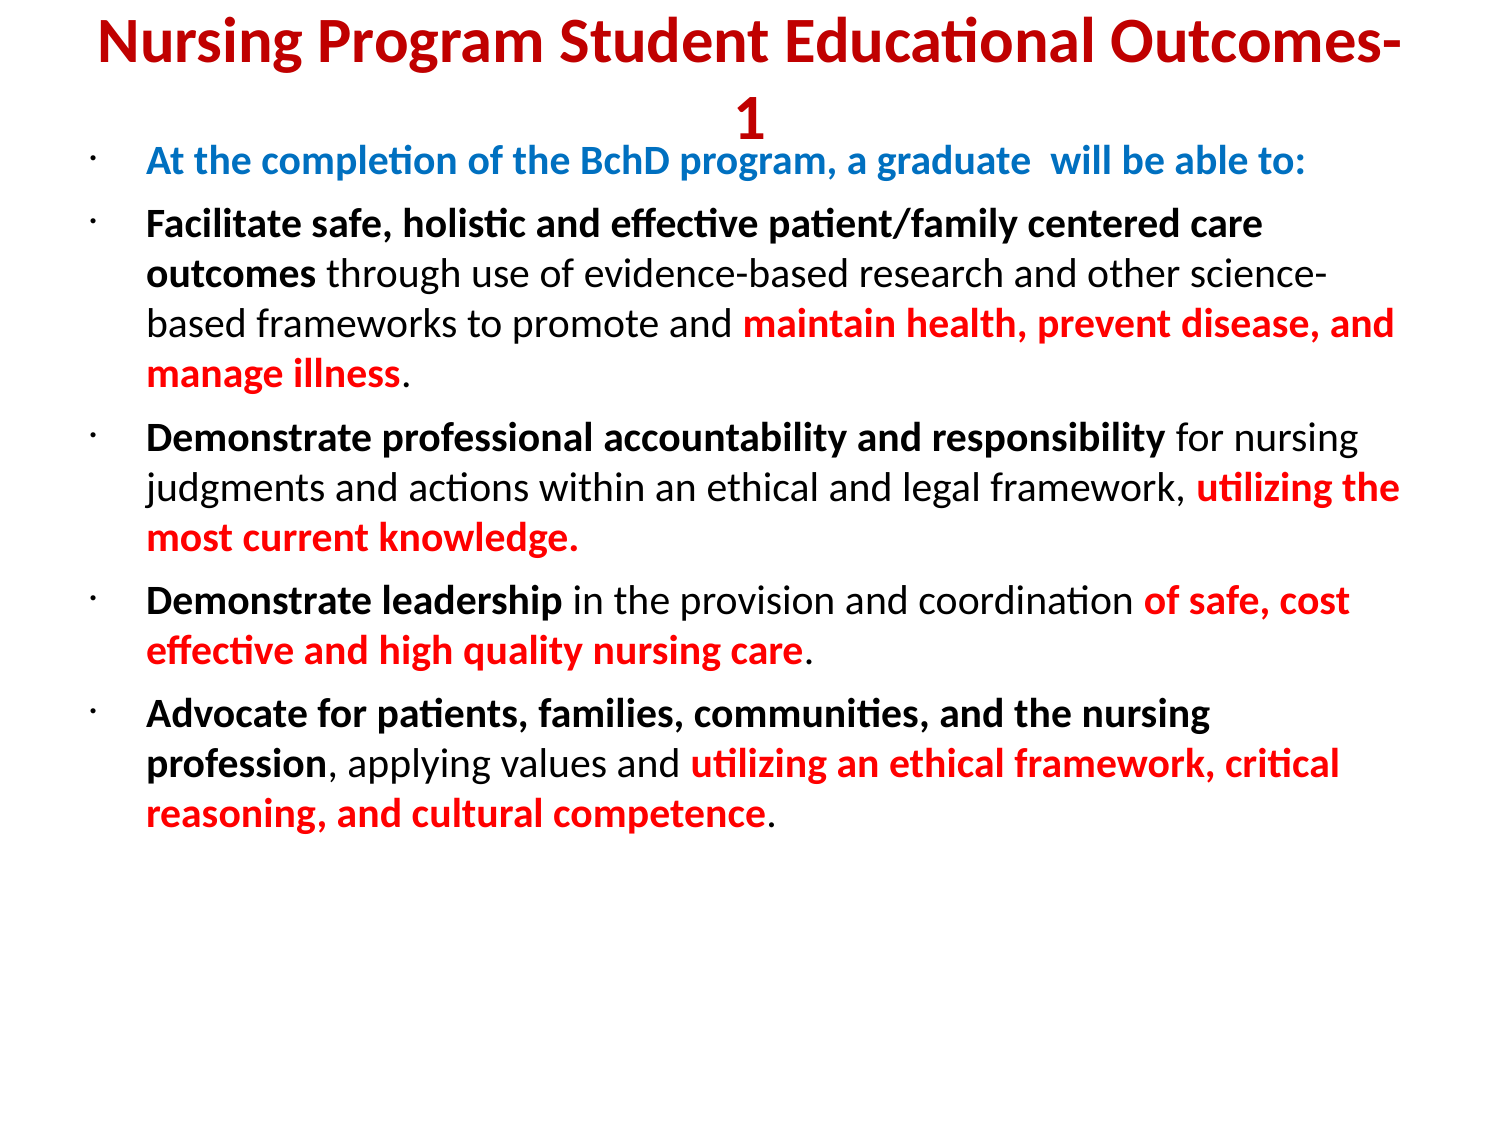

# Nursing Program Student Educational Outcomes-1
At the completion of the BchD program, a graduate will be able to:
Facilitate safe, holistic and effective patient/family centered care outcomes through use of evidence-based research and other science-based frameworks to promote and maintain health, prevent disease, and manage illness.
Demonstrate professional accountability and responsibility for nursing judgments and actions within an ethical and legal framework, utilizing the most current knowledge.
Demonstrate leadership in the provision and coordination of safe, cost effective and high quality nursing care.
Advocate for patients, families, communities, and the nursing profession, applying values and utilizing an ethical framework, critical reasoning, and cultural competence.